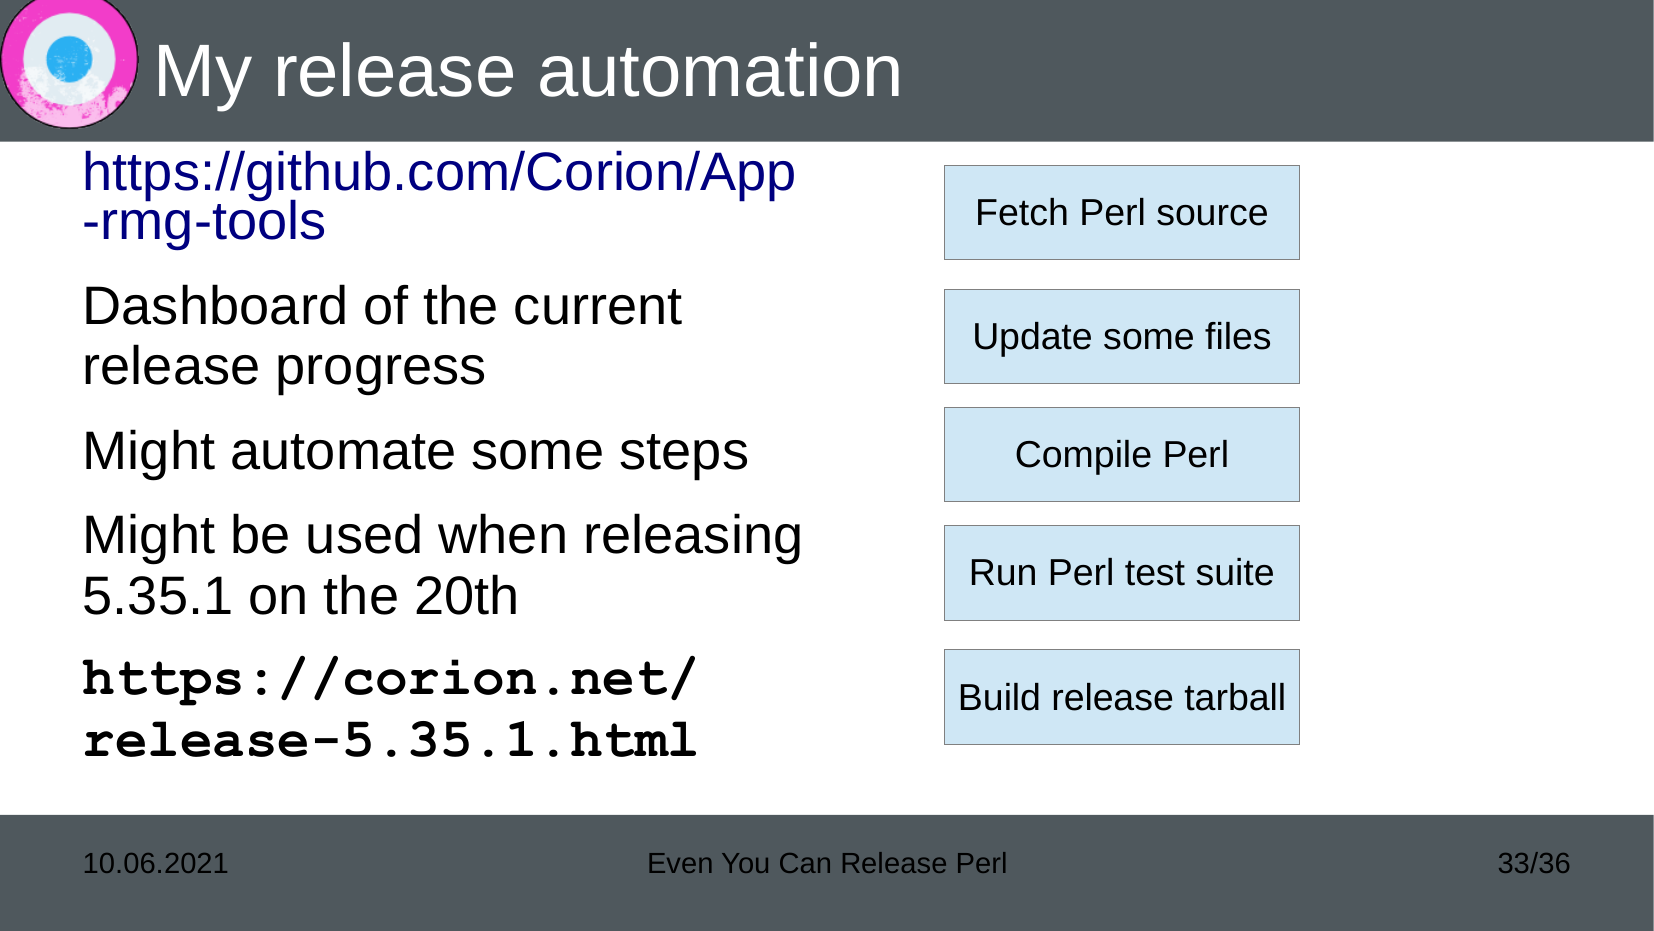

# My release automation
https://github.com/Corion/App-rmg-tools
Dashboard of the current release progress
Might automate some steps
Might be used when releasing 5.35.1 on the 20th
https://corion.net/release-5.35.1.html
Fetch Perl source
Update some files
Compile Perl
Run Perl test suite
Build release tarball
08. März 2019
33